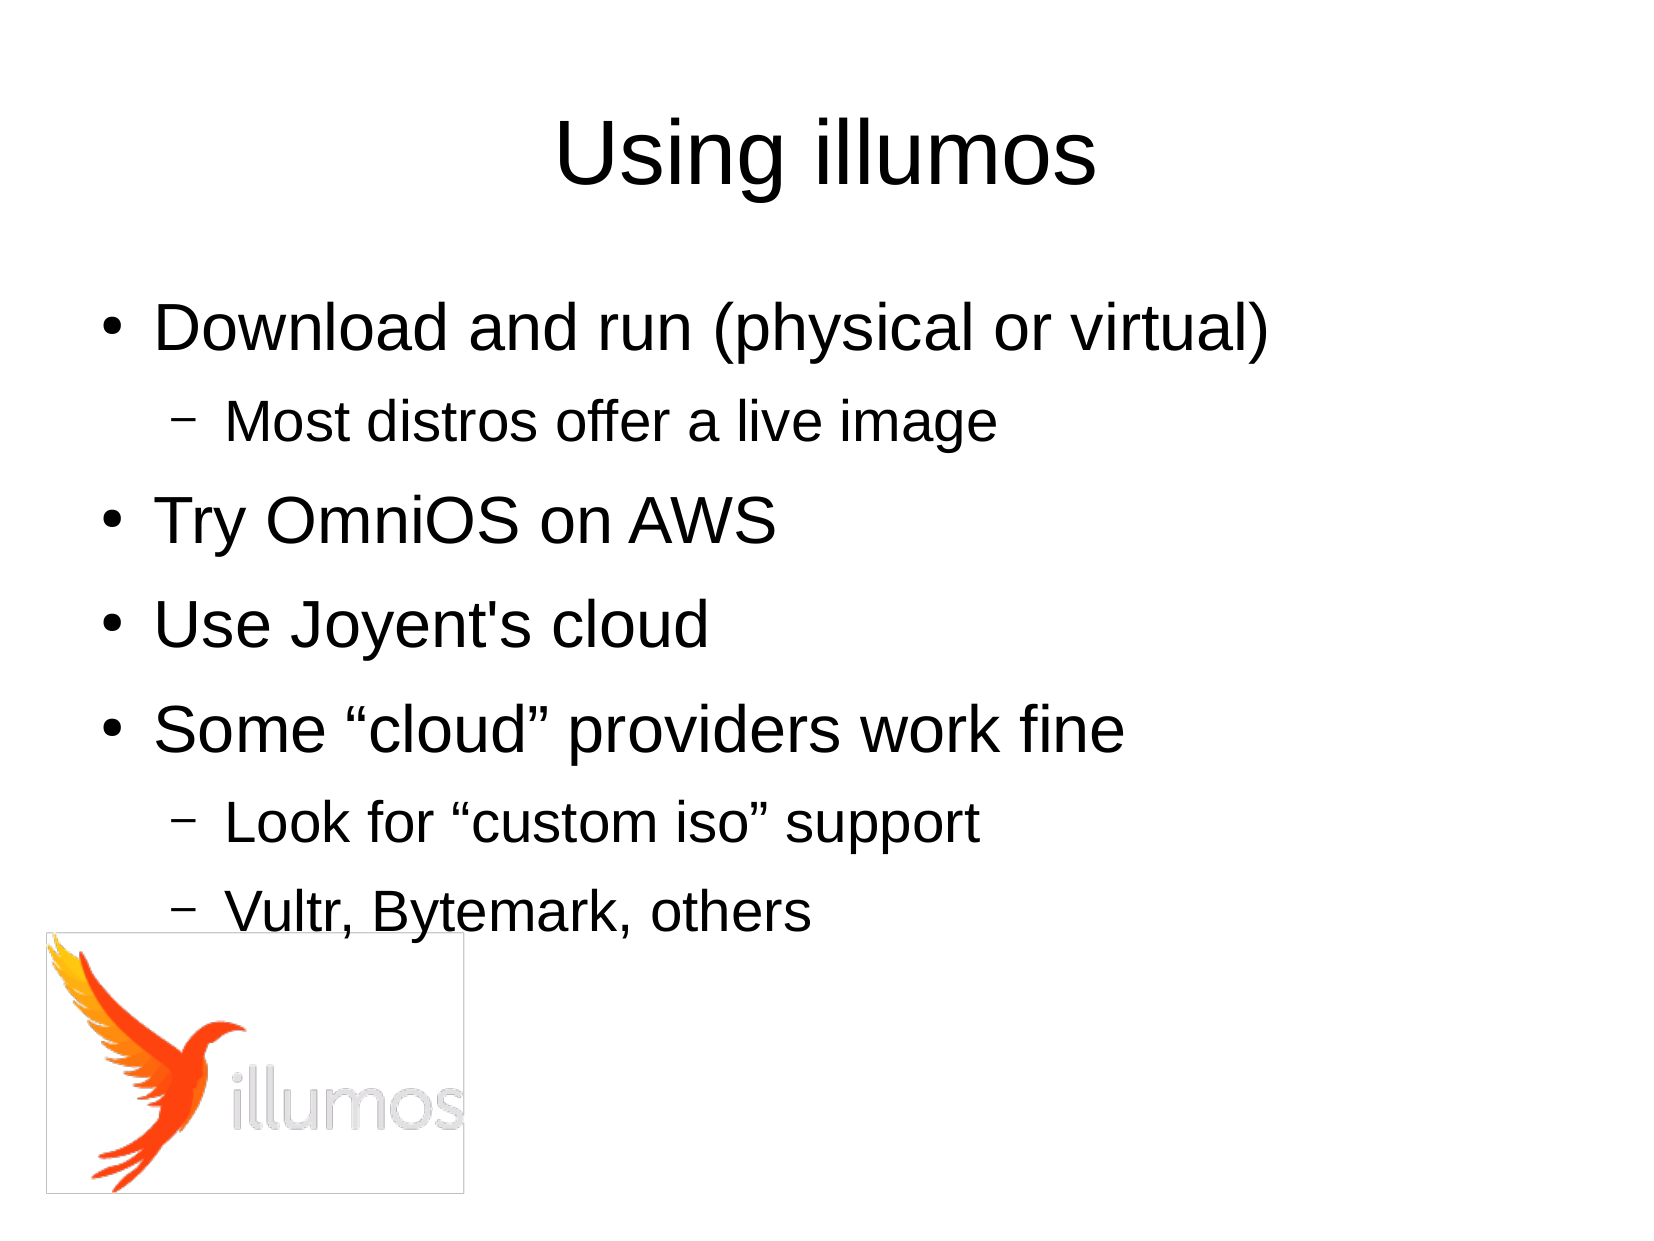

# Using illumos
Download and run (physical or virtual)
Most distros offer a live image
Try OmniOS on AWS
Use Joyent's cloud
Some “cloud” providers work fine
Look for “custom iso” support
Vultr, Bytemark, others